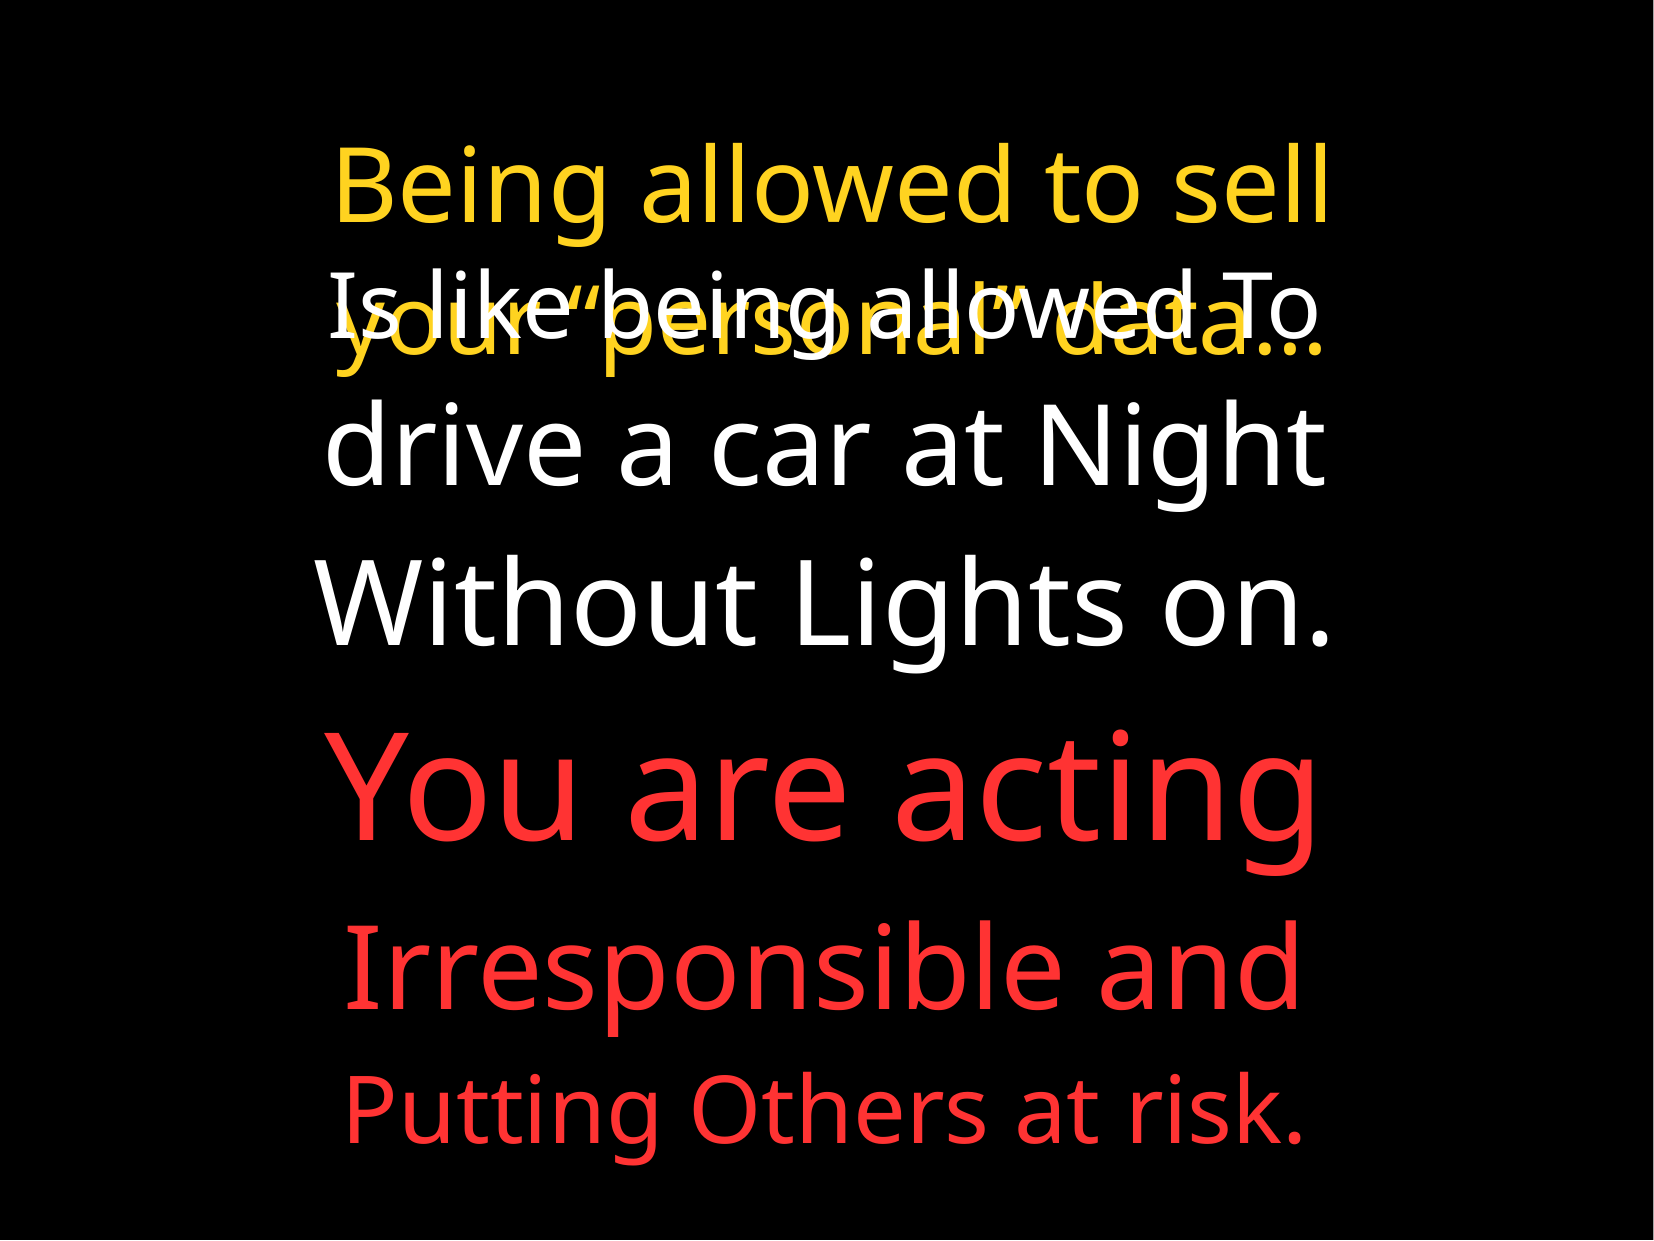

# Being allowed to sell your “personal” data…
Is like being allowed To
drive a car at Night
Without Lights on.
You are acting
Irresponsible and
Putting Others at risk.